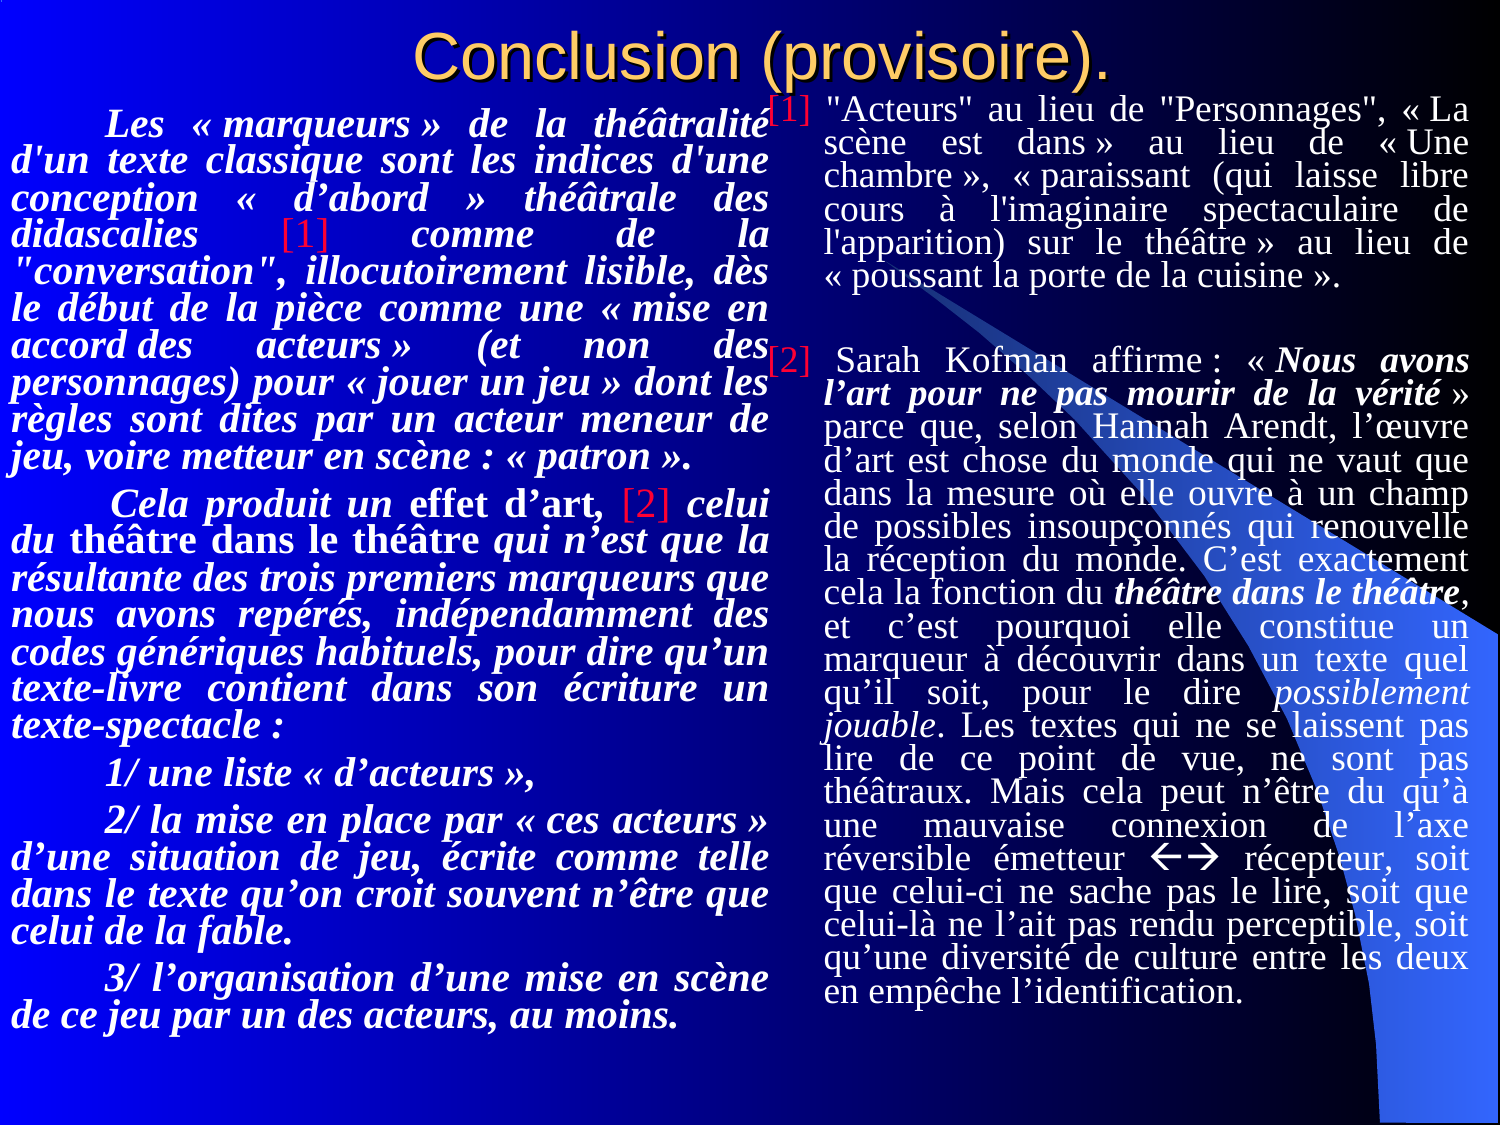

# Conclusion (provisoire).
[1] "Acteurs" au lieu de "Personnages", « La scène est dans » au lieu de « Une chambre », « paraissant (qui laisse libre cours à l'imaginaire spectaculaire de l'apparition) sur le théâtre » au lieu de « poussant la porte de la cuisine ».
[2] Sarah Kofman affirme : « Nous avons l’art pour ne pas mourir de la vérité » parce que, selon Hannah Arendt, l’œuvre d’art est chose du monde qui ne vaut que dans la mesure où elle ouvre à un champ de possibles insoupçonnés qui renouvelle la réception du monde. C’est exactement cela la fonction du théâtre dans le théâtre, et c’est pourquoi elle constitue un marqueur à découvrir dans un texte quel qu’il soit, pour le dire possiblement jouable. Les textes qui ne se laissent pas lire de ce point de vue, ne sont pas théâtraux. Mais cela peut n’être du qu’à une mauvaise connexion de l’axe réversible émetteur  récepteur, soit que celui-ci ne sache pas le lire, soit que celui-là ne l’ait pas rendu perceptible, soit qu’une diversité de culture entre les deux en empêche l’identification.
		Les « marqueurs » de la théâtralité d'un texte classique sont les indices d'une conception « d’abord » théâtrale des didascalies [1] comme de la "conversation", illocutoirement lisible, dès le début de la pièce comme une « mise en accord des acteurs » (et non des personnages) pour « jouer un jeu » dont les règles sont dites par un acteur meneur de jeu, voire metteur en scène : « patron ».
	 	Cela produit un effet d’art, [2] celui du théâtre dans le théâtre qui n’est que la résultante des trois premiers marqueurs que nous avons repérés, indépendamment des codes génériques habituels, pour dire qu’un texte-livre contient dans son écriture un texte-spectacle :
		1/ une liste « d’acteurs »,
		2/ la mise en place par « ces acteurs » d’une situation de jeu, écrite comme telle dans le texte qu’on croit souvent n’être que celui de la fable.
		3/ l’organisation d’une mise en scène de ce jeu par un des acteurs, au moins.